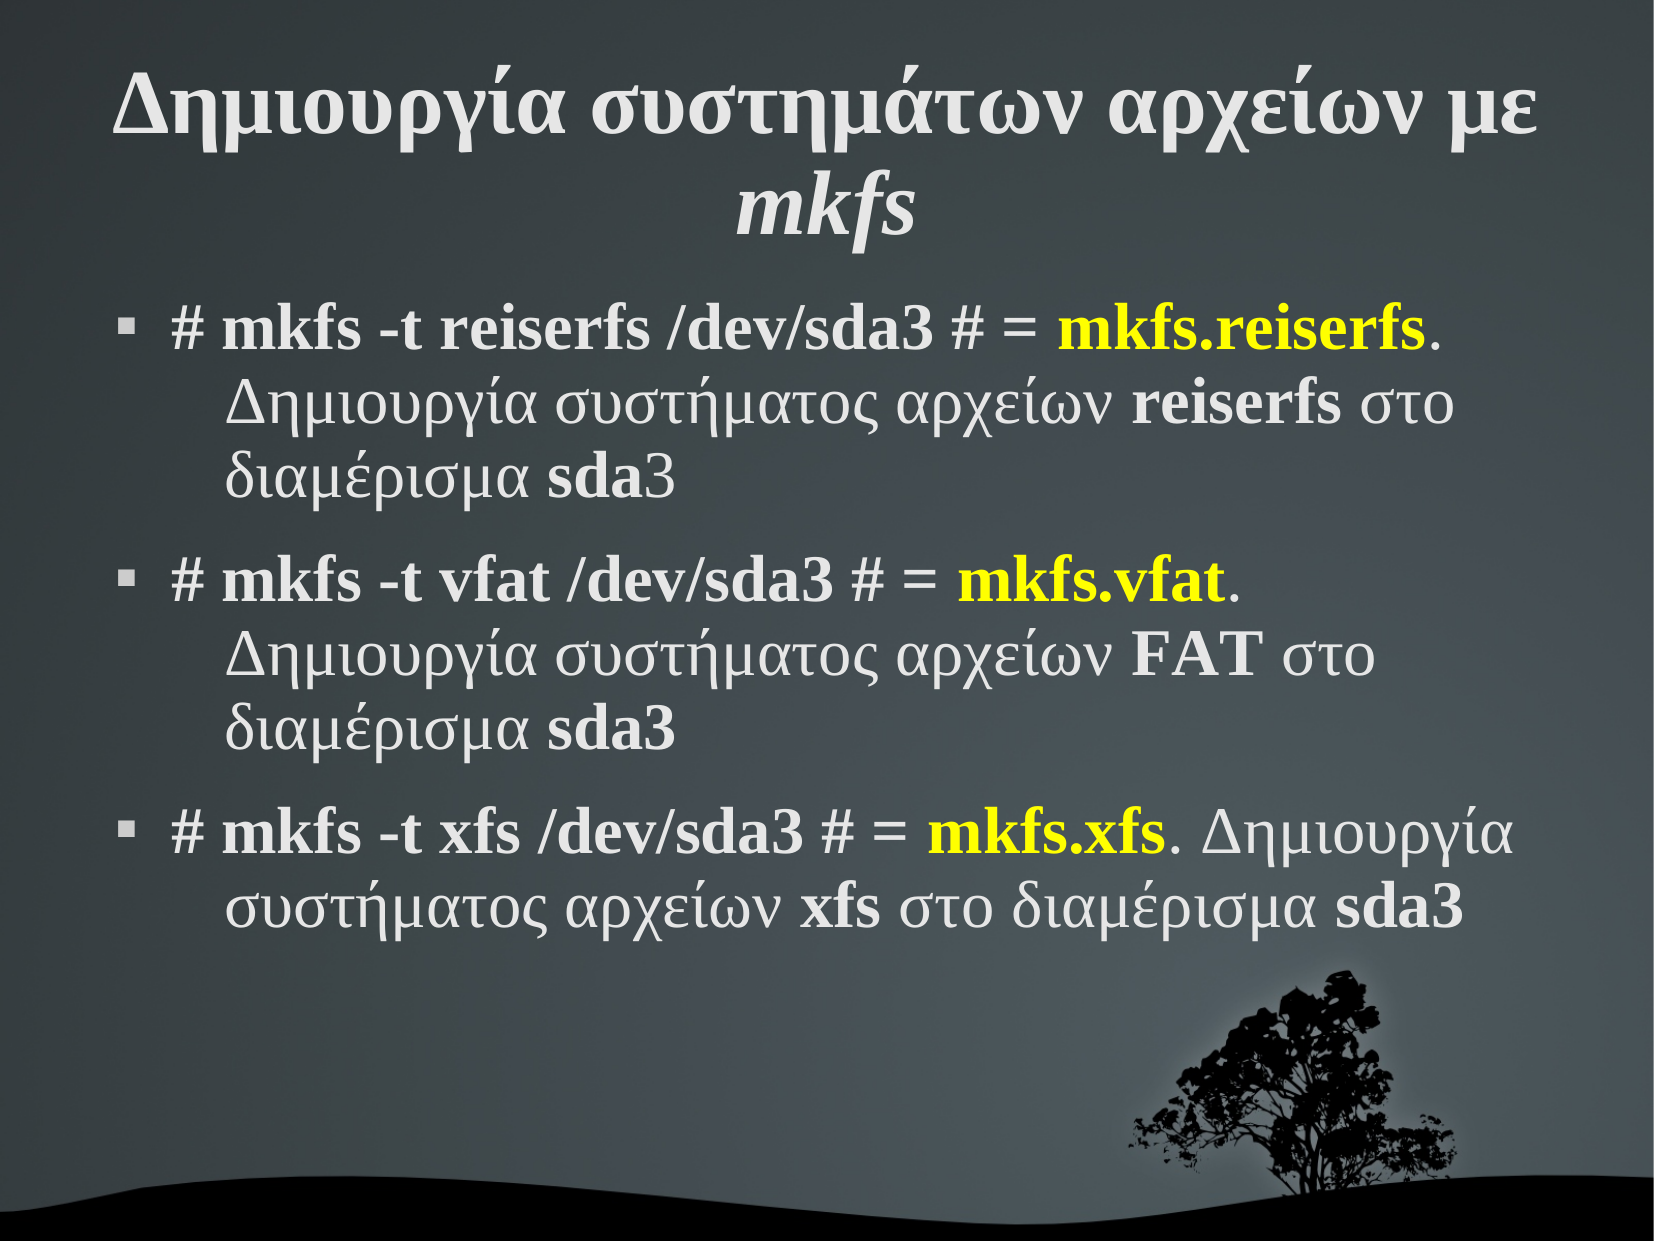

Δημιουργία συστημάτων αρχείων με mkfs
# # mkfs -t reiserfs /dev/sda3 # = mkfs.reiserfs. Δημιουργία συστήματος αρχείων reiserfs στο διαμέρισμα sda3
# mkfs -t vfat /dev/sda3 # = mkfs.vfat. Δημιουργία συστήματος αρχείων FAT στο διαμέρισμα sda3
# mkfs -t xfs /dev/sda3 # = mkfs.xfs. Δημιουργία συστήματος αρχείων xfs στο διαμέρισμα sda3